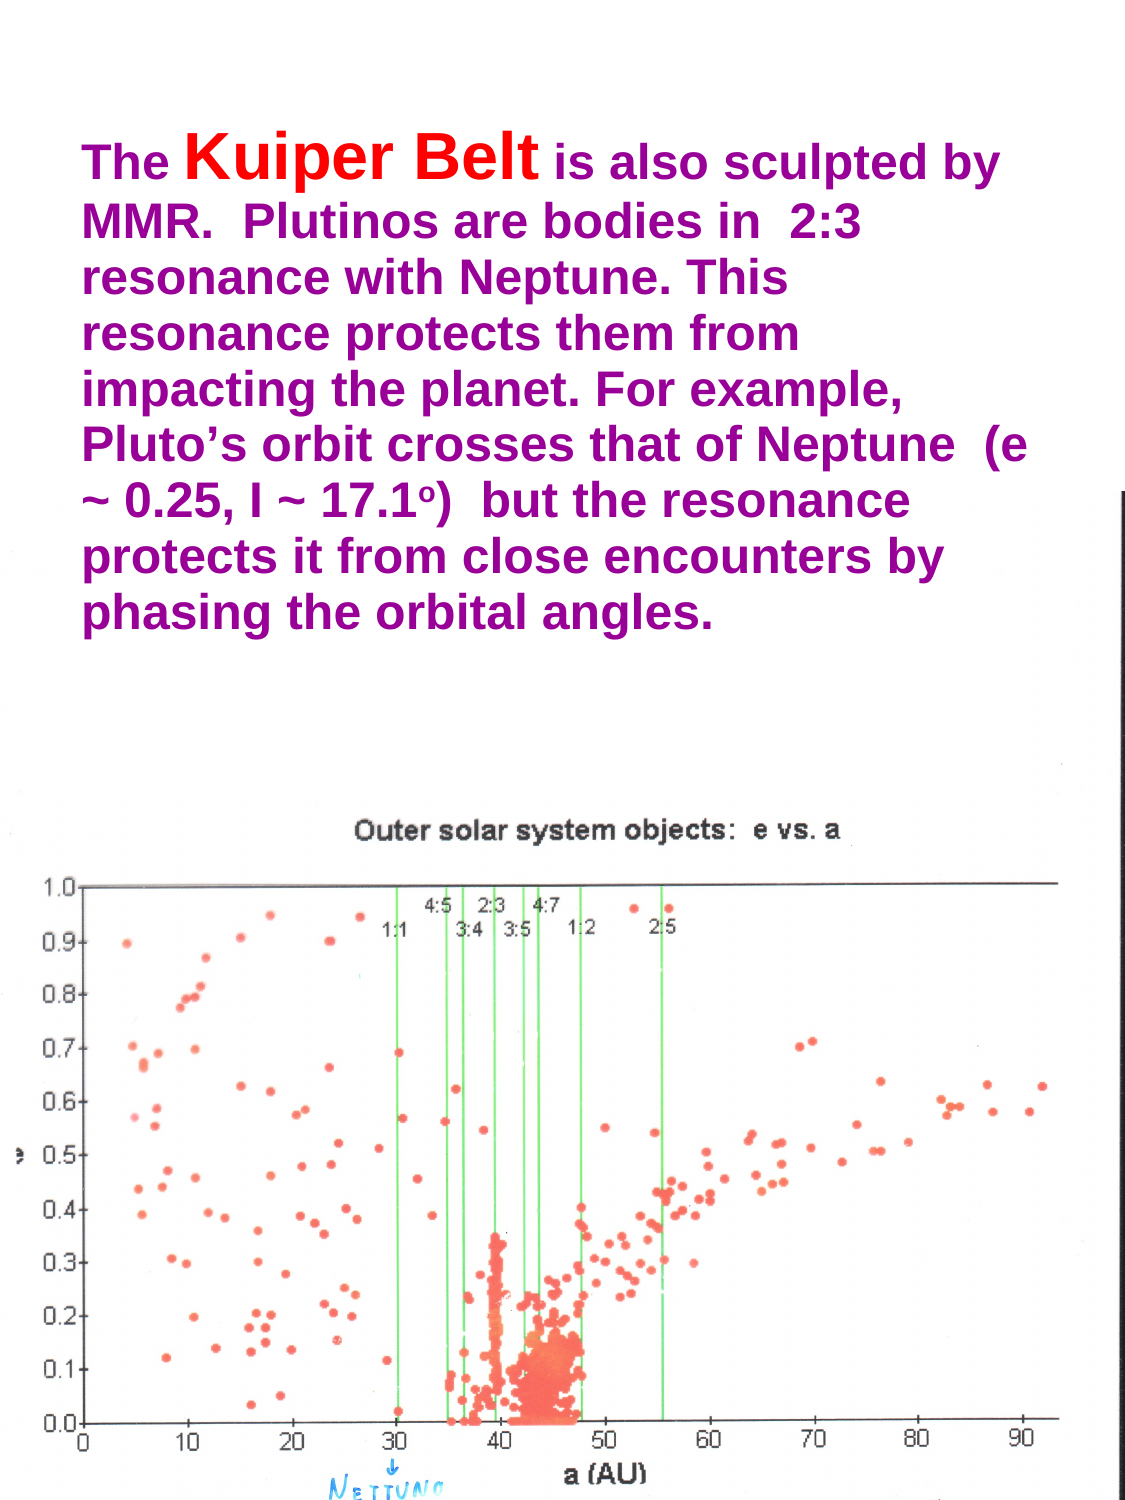

The Kuiper Belt is also sculpted by MMR. Plutinos are bodies in 2:3 resonance with Neptune. This resonance protects them from impacting the planet. For example, Pluto’s orbit crosses that of Neptune (e ~ 0.25, I ~ 17.1o) but the resonance protects it from close encounters by phasing the orbital angles.